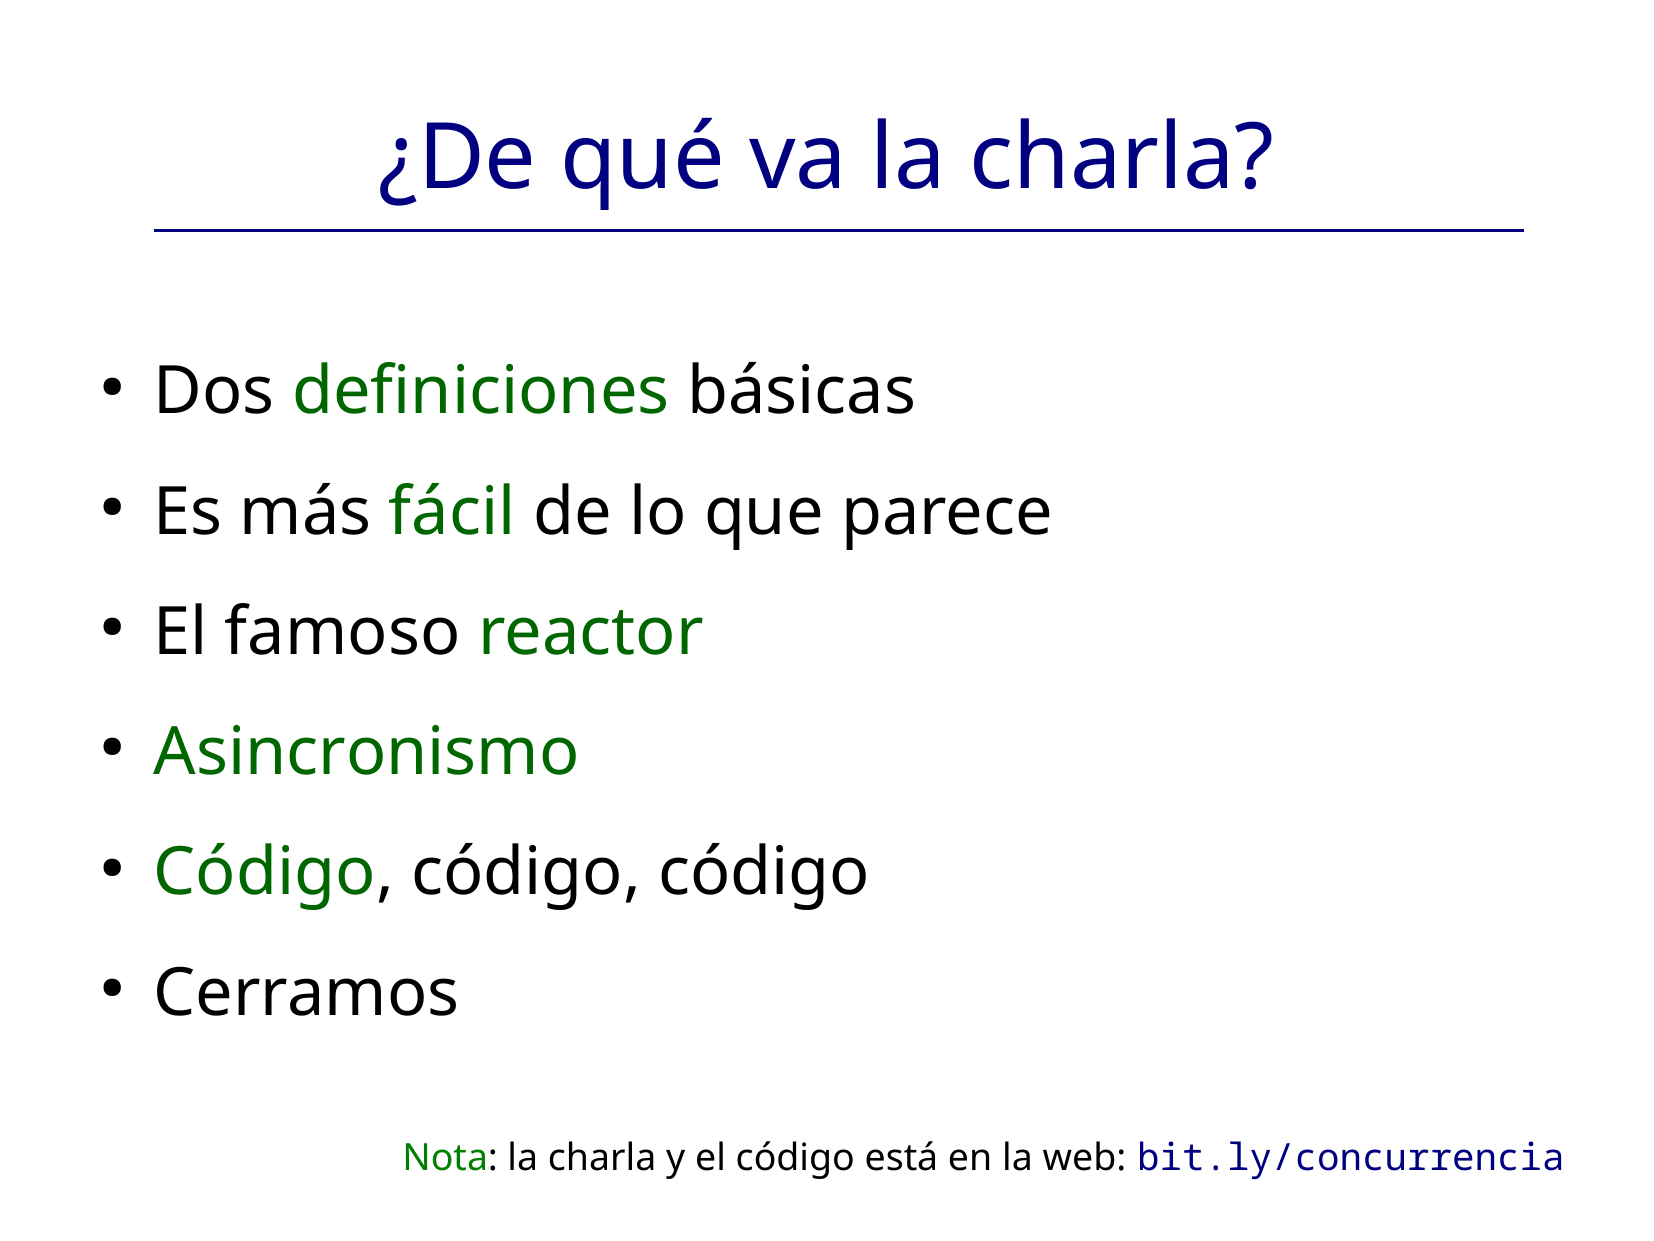

# ¿De qué va la charla?
Dos definiciones básicas
Es más fácil de lo que parece
El famoso reactor
Asincronismo
Código, código, código
Cerramos
Nota: la charla y el código está en la web: bit.ly/concurrencia